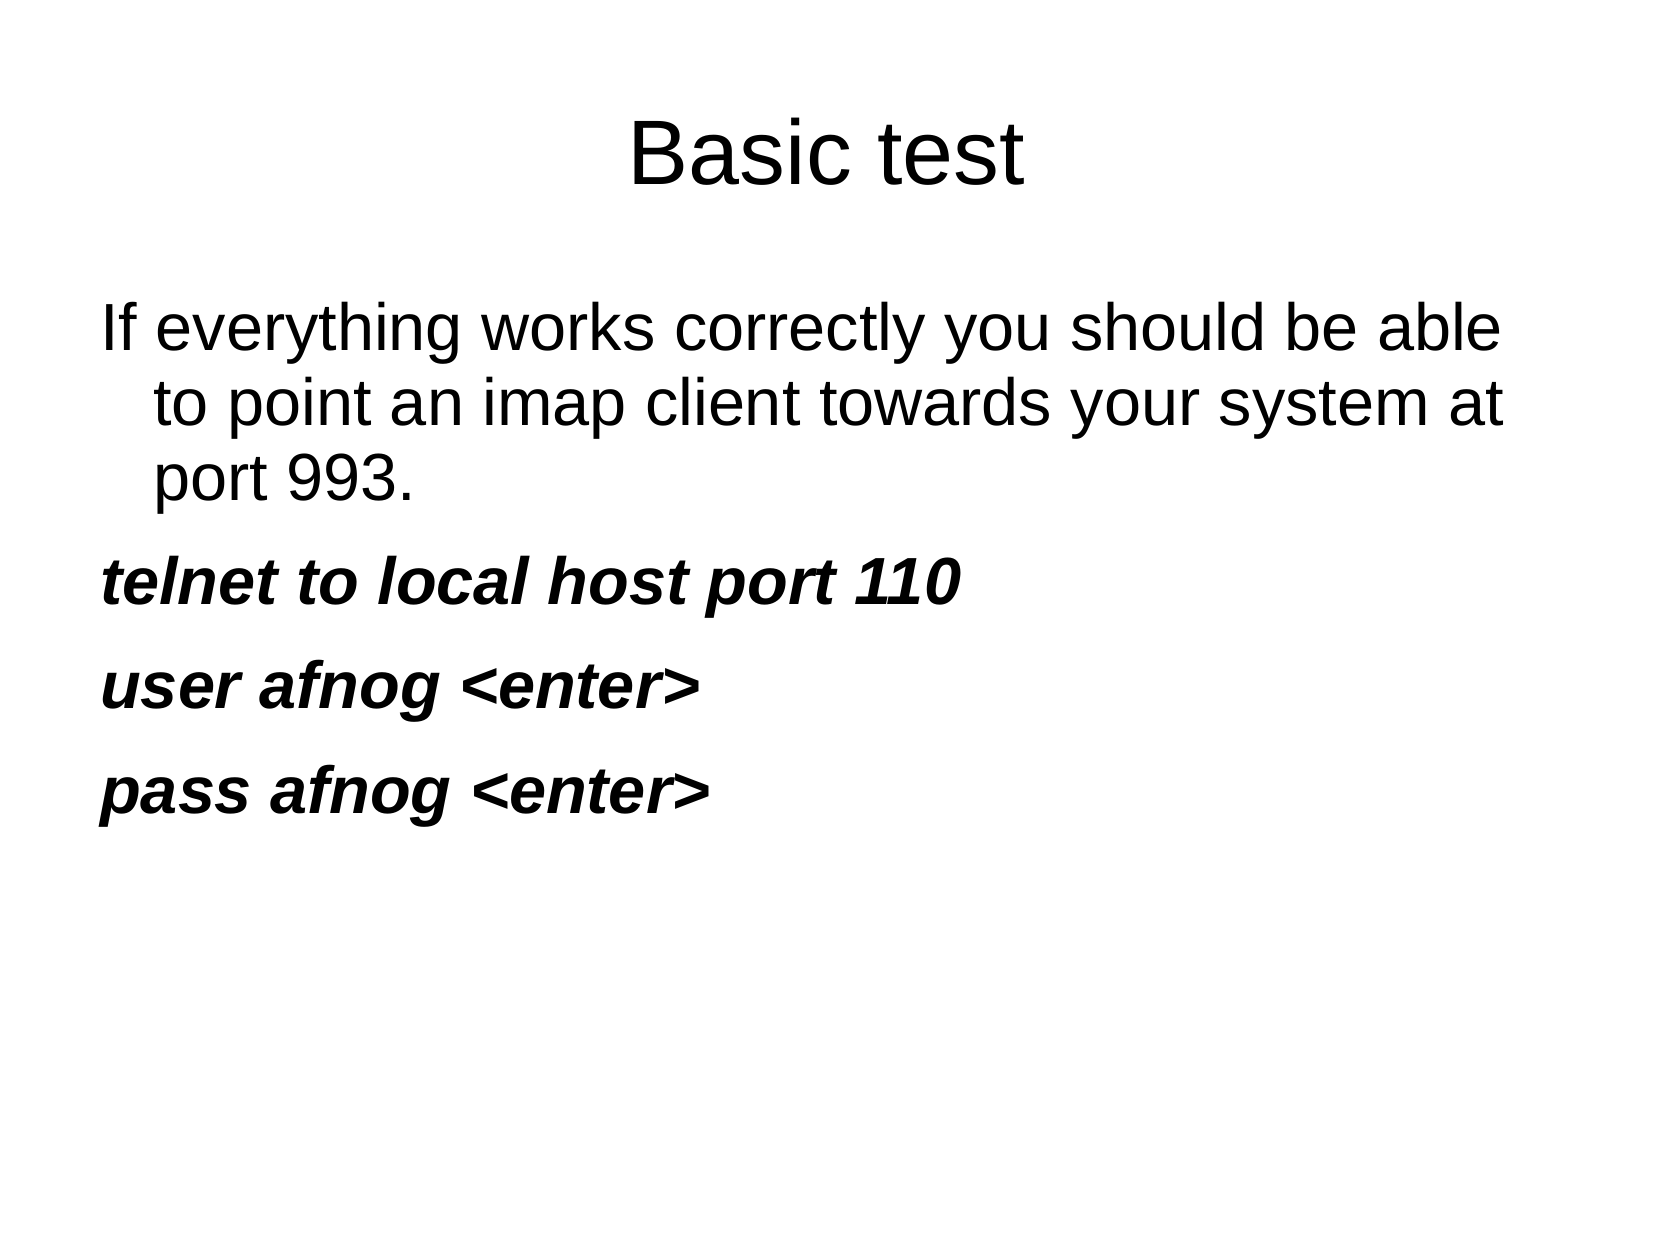

# Basic test
If everything works correctly you should be able to point an imap client towards your system at port 993.
telnet to local host port 110
user afnog <enter>
pass afnog <enter>